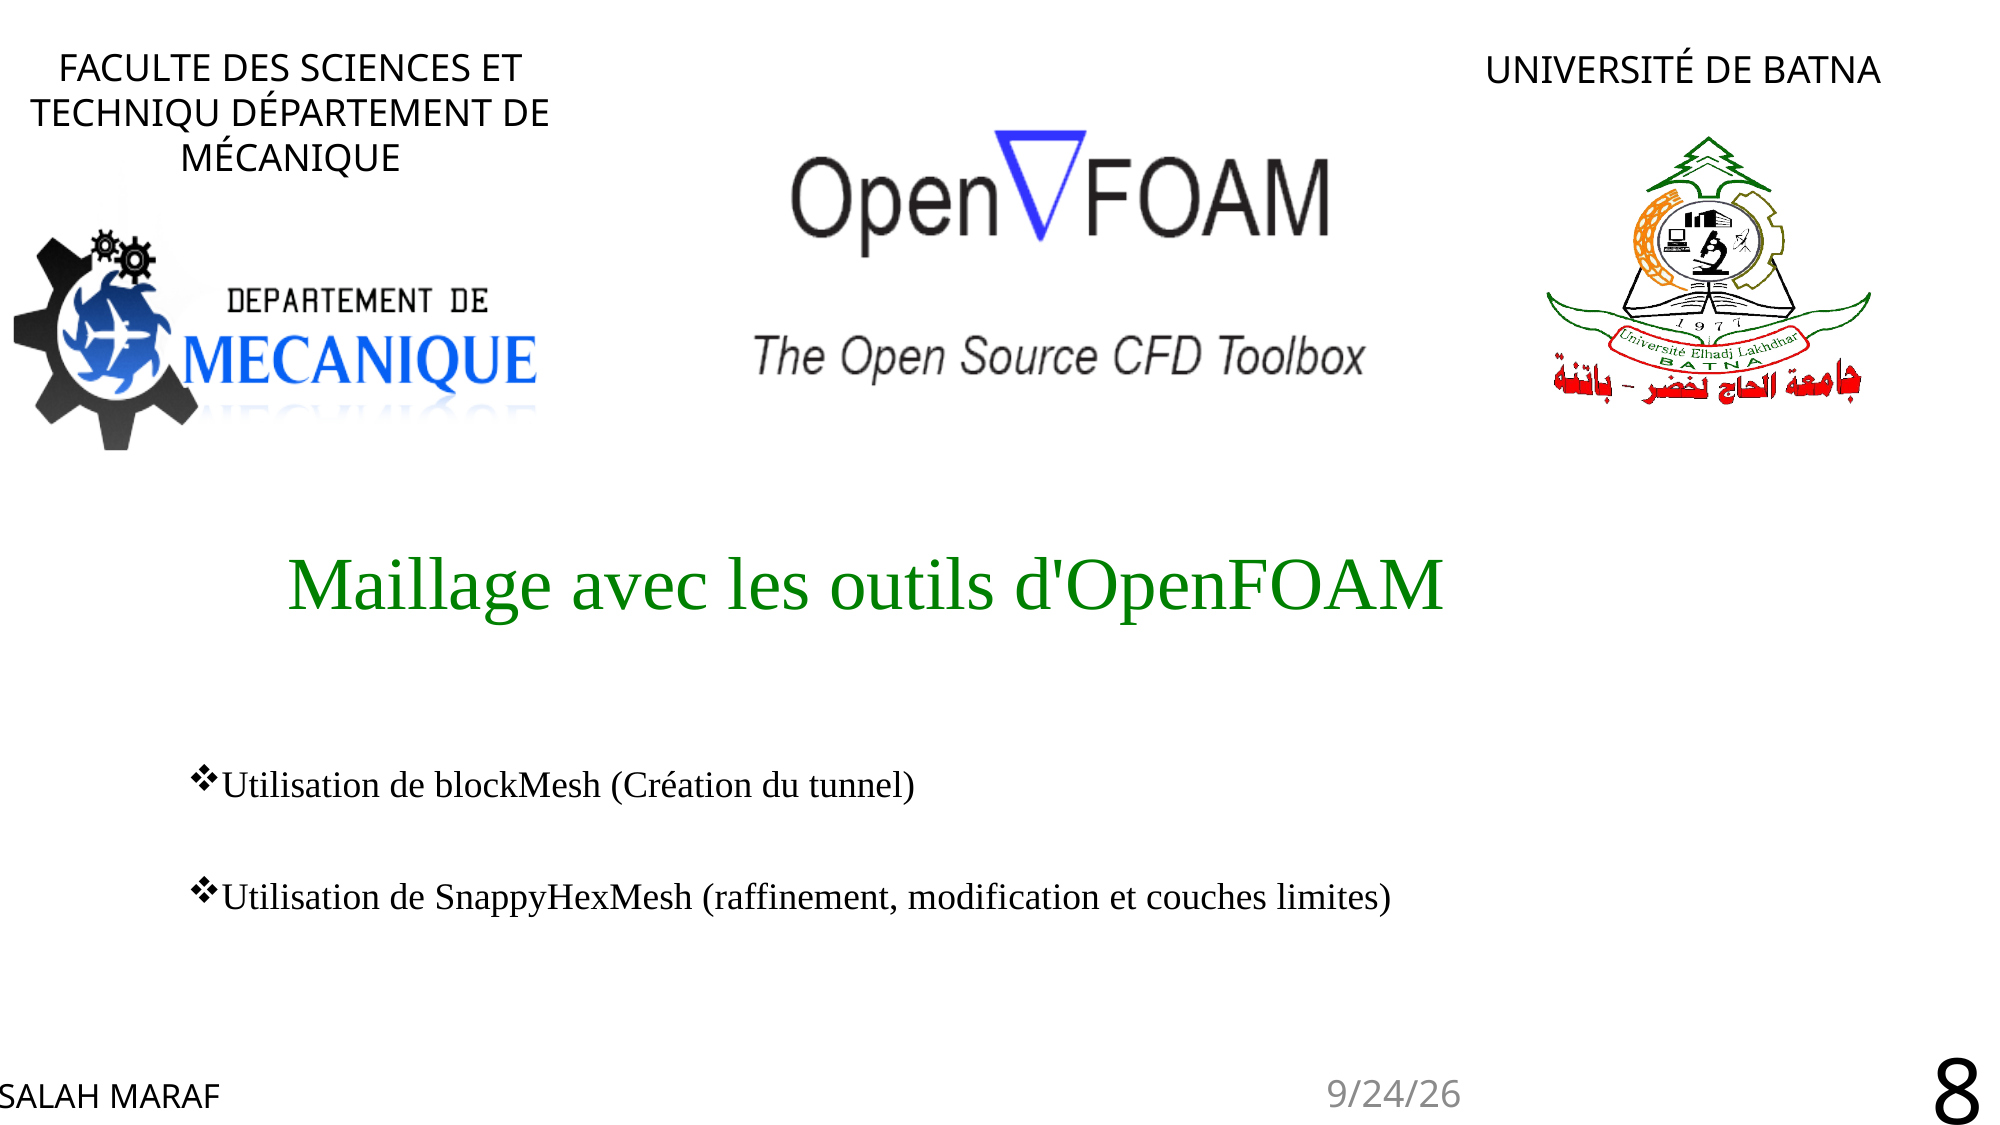

Faculte des Sciences et Techniqu Département de MÉCANIQUE
Université de Batna
Maillage avec les outils d'OpenFOAM
Utilisation de blockMesh (Création du tunnel)
Utilisation de SnappyHexMesh (raffinement, modification et couches limites)
SALAH MARAF